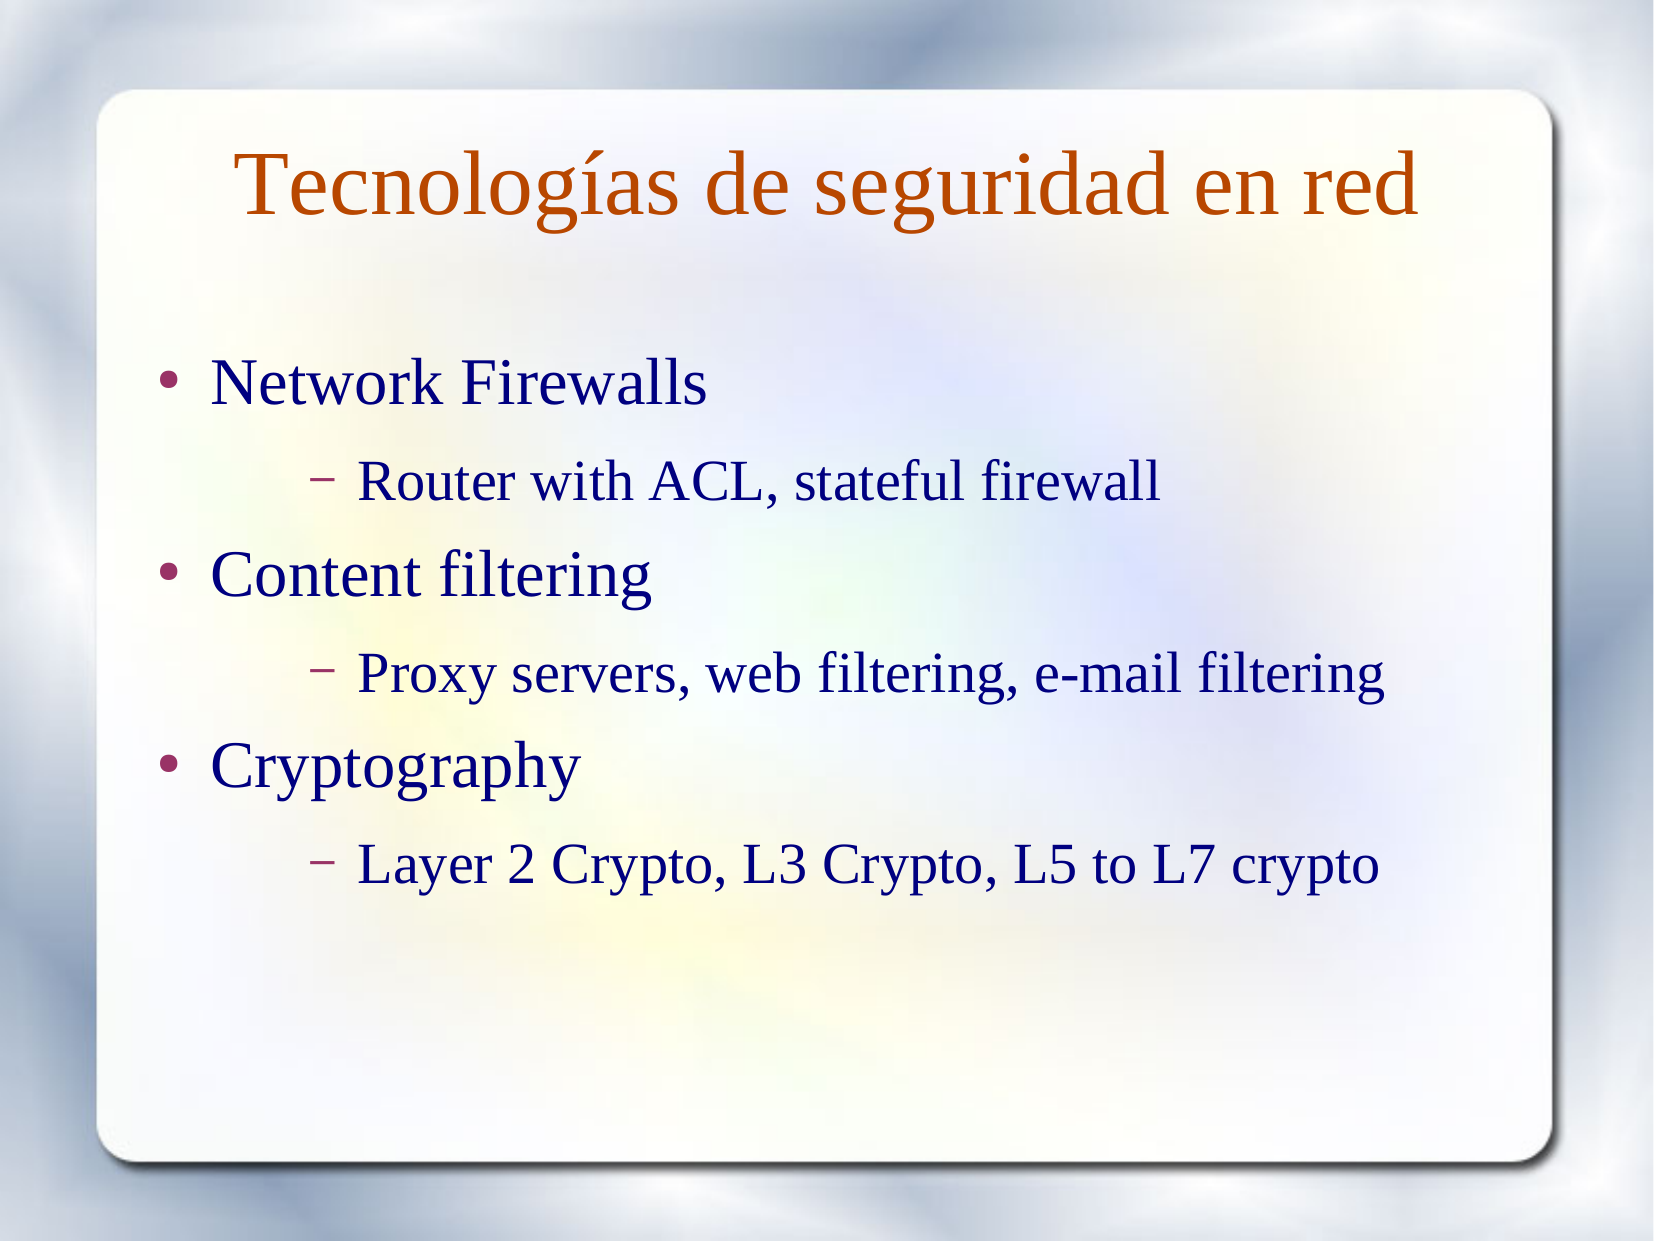

# Tecnologías de seguridad en red
Network Firewalls
Router with ACL, stateful firewall
Content filtering
Proxy servers, web filtering, e-mail filtering
Cryptography
Layer 2 Crypto, L3 Crypto, L5 to L7 crypto